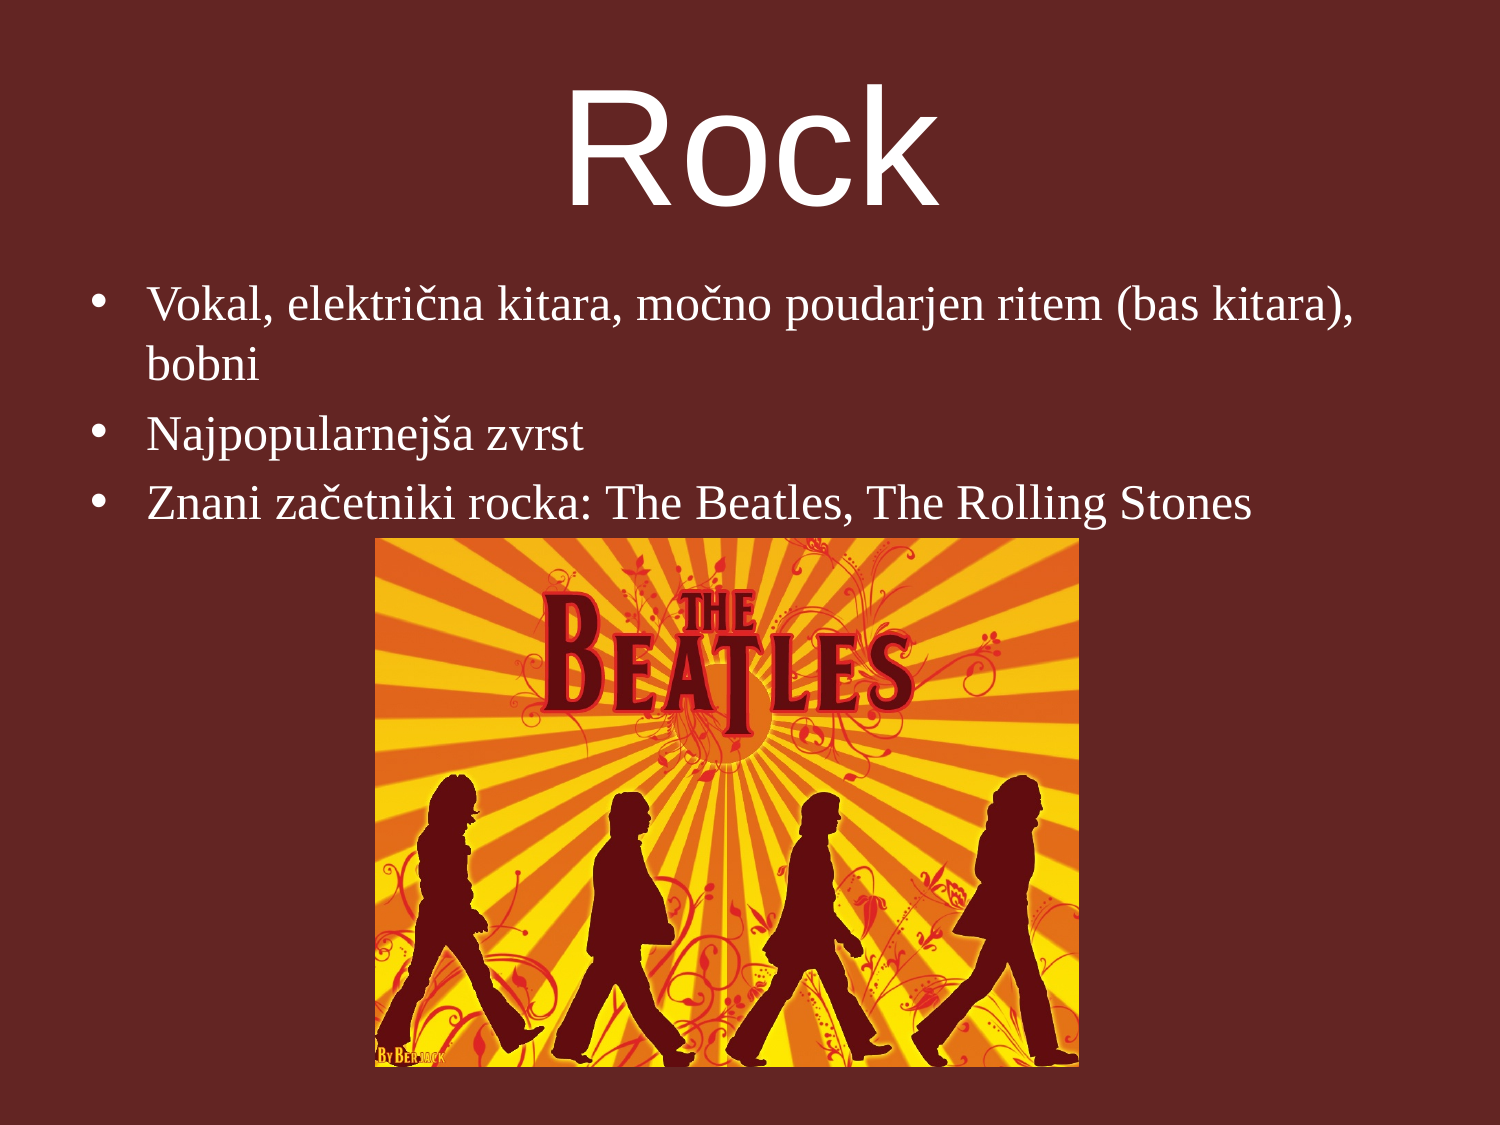

# Rock
Vokal, električna kitara, močno poudarjen ritem (bas kitara), bobni
Najpopularnejša zvrst
Znani začetniki rocka: The Beatles, The Rolling Stones